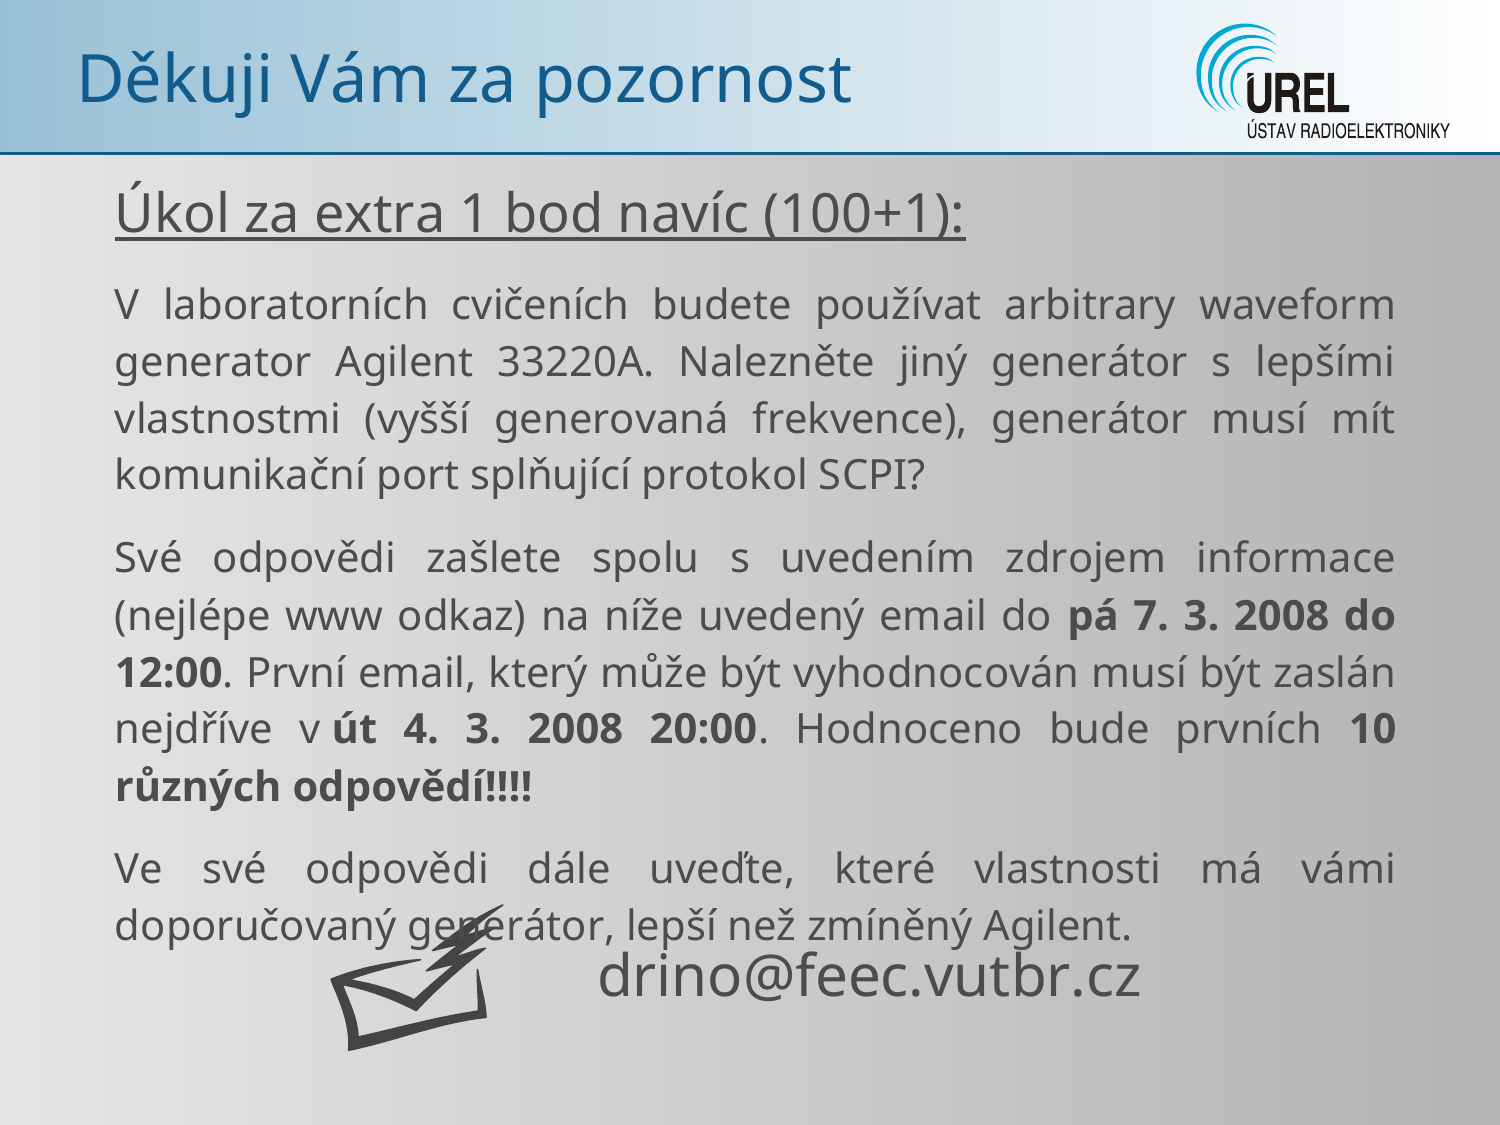

Děkuji Vám za pozornost
Úkol za extra 1 bod navíc (100+1):
V laboratorních cvičeních budete používat arbitrary waveform generator Agilent 33220A. Nalezněte jiný generátor s lepšími vlastnostmi (vyšší generovaná frekvence), generátor musí mít komunikační port splňující protokol SCPI?
Své odpovědi zašlete spolu s uvedením zdrojem informace (nejlépe www odkaz) na níže uvedený email do pá 7. 3. 2008 do 12:00. První email, který může být vyhodnocován musí být zaslán nejdříve v út 4. 3. 2008 20:00. Hodnoceno bude prvních 10 různých odpovědí!!!!
Ve své odpovědi dále uveďte, které vlastnosti má vámi doporučovaný generátor, lepší než zmíněný Agilent.
# drino@feec.vutbr.cz